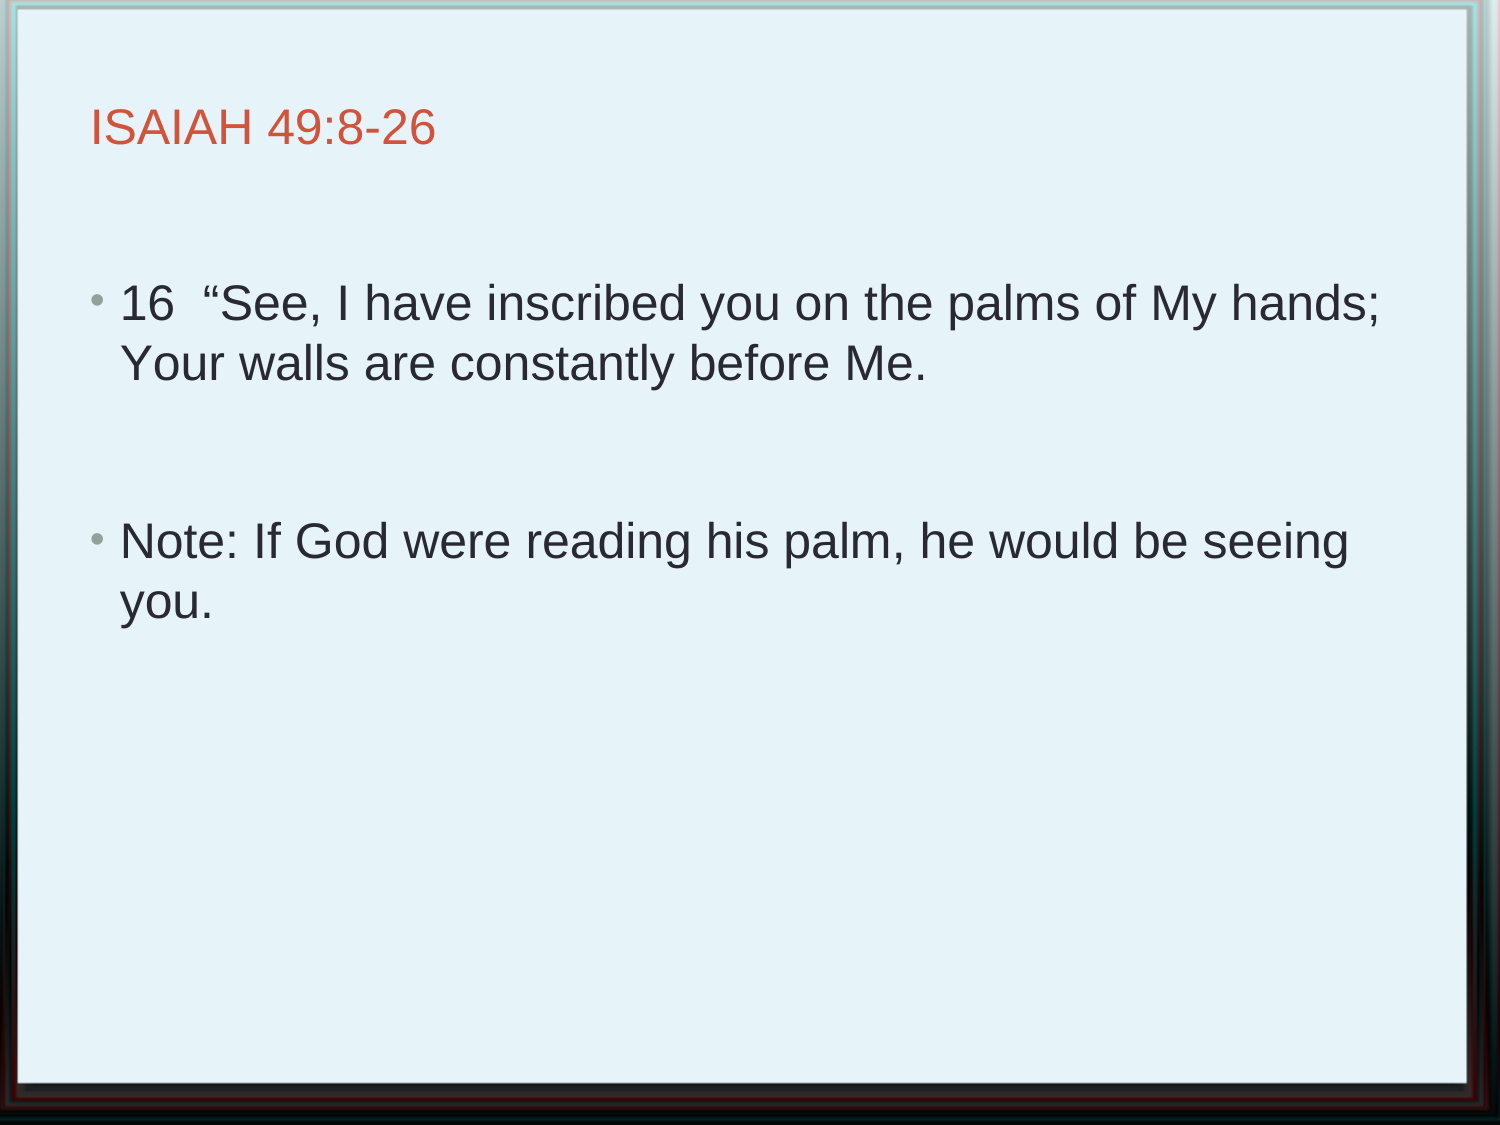

# ISAIAH 49:8-26
16 “See, I have inscribed you on the palms of My hands; Your walls are constantly before Me.
Note: If God were reading his palm, he would be seeing you.